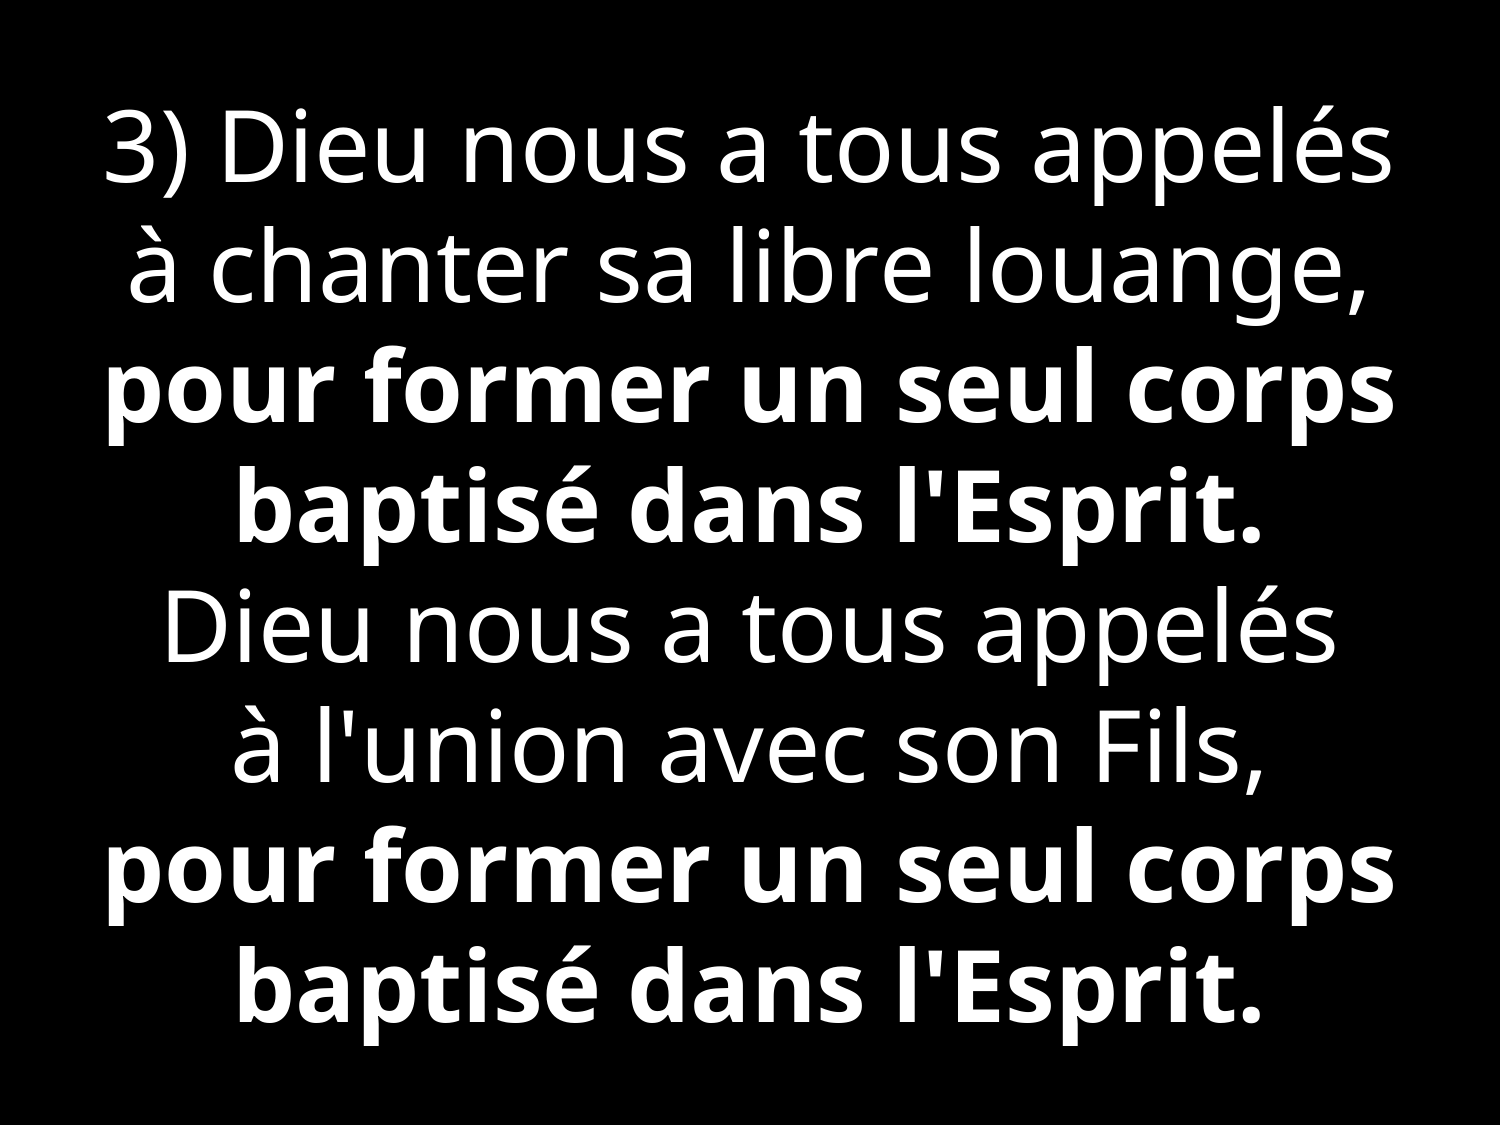

# 3) Dieu nous a tous appelés à chanter sa libre louange, pour former un seul corps baptisé dans l'Esprit. Dieu nous a tous appelés à l'union avec son Fils, pour former un seul corps baptisé dans l'Esprit.